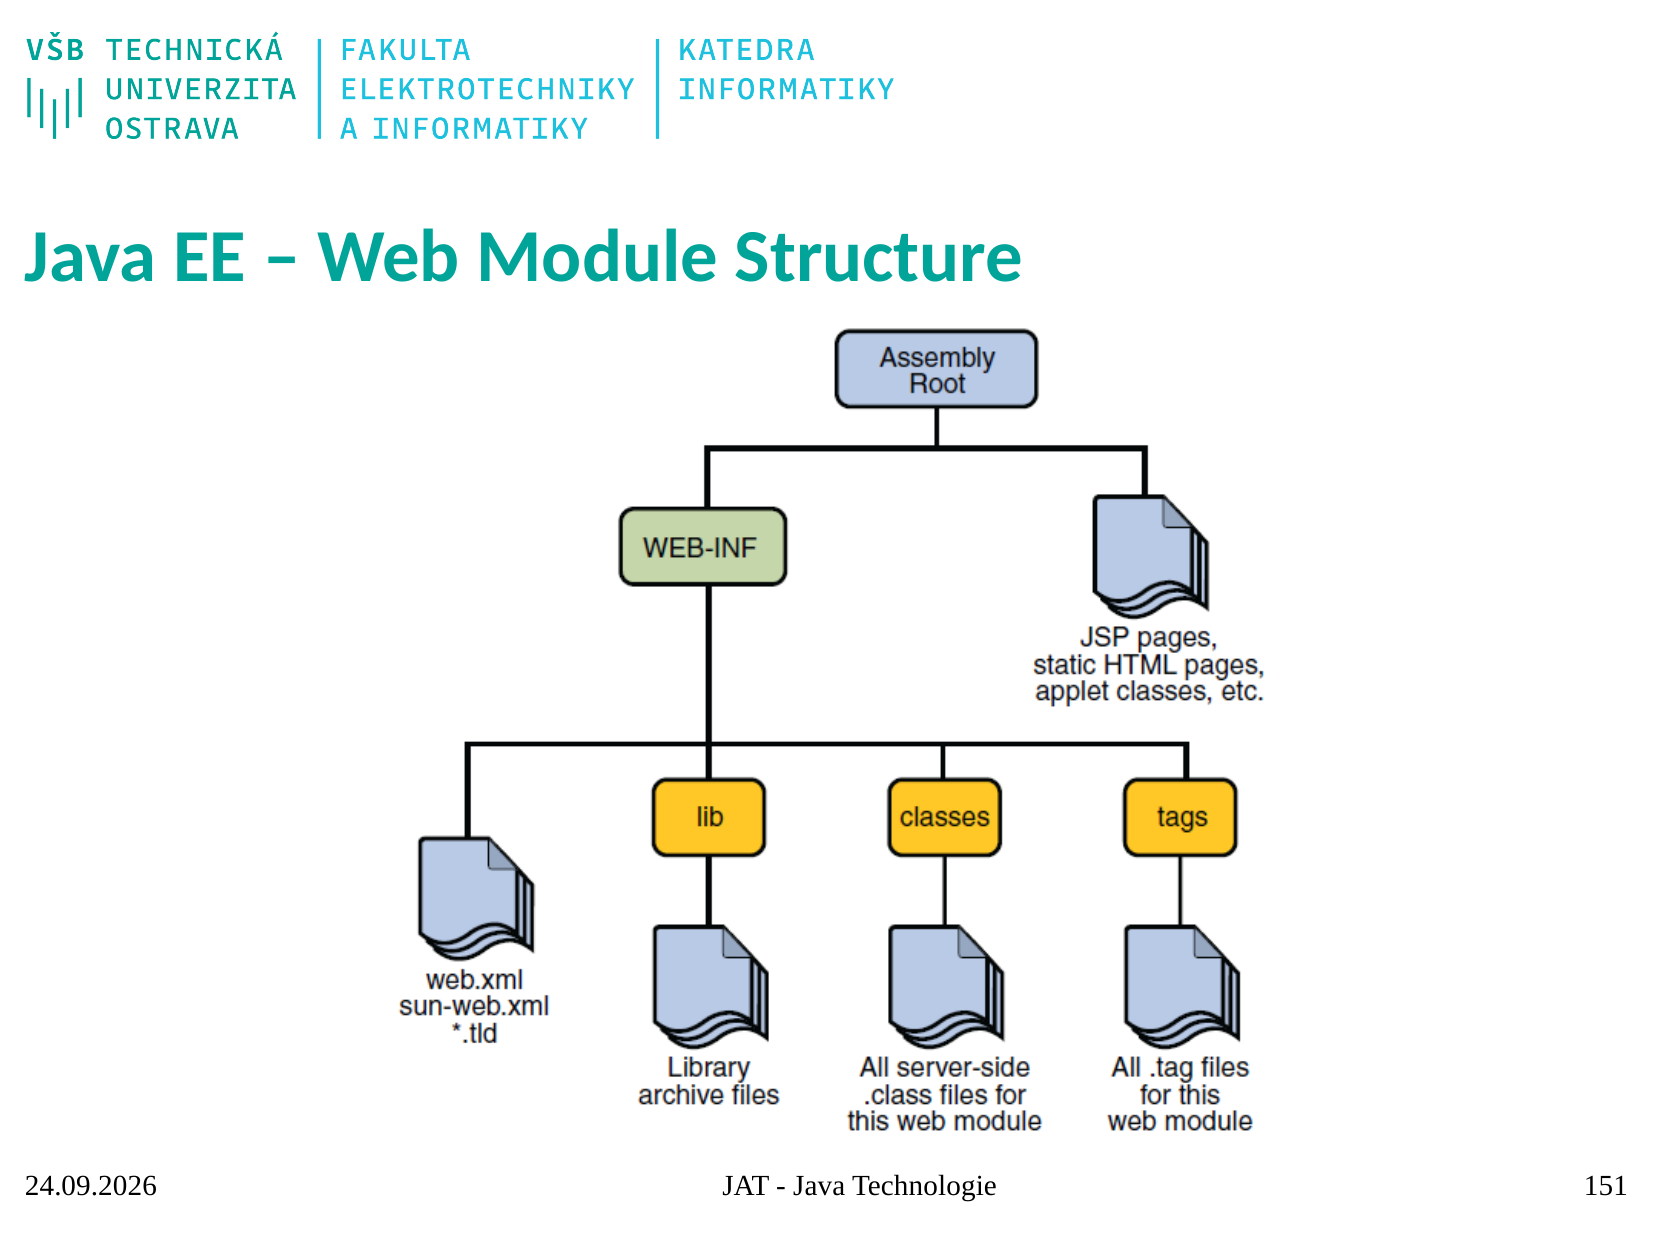

# Java EE – Web Module Structure
JAT - Java Technologie
151